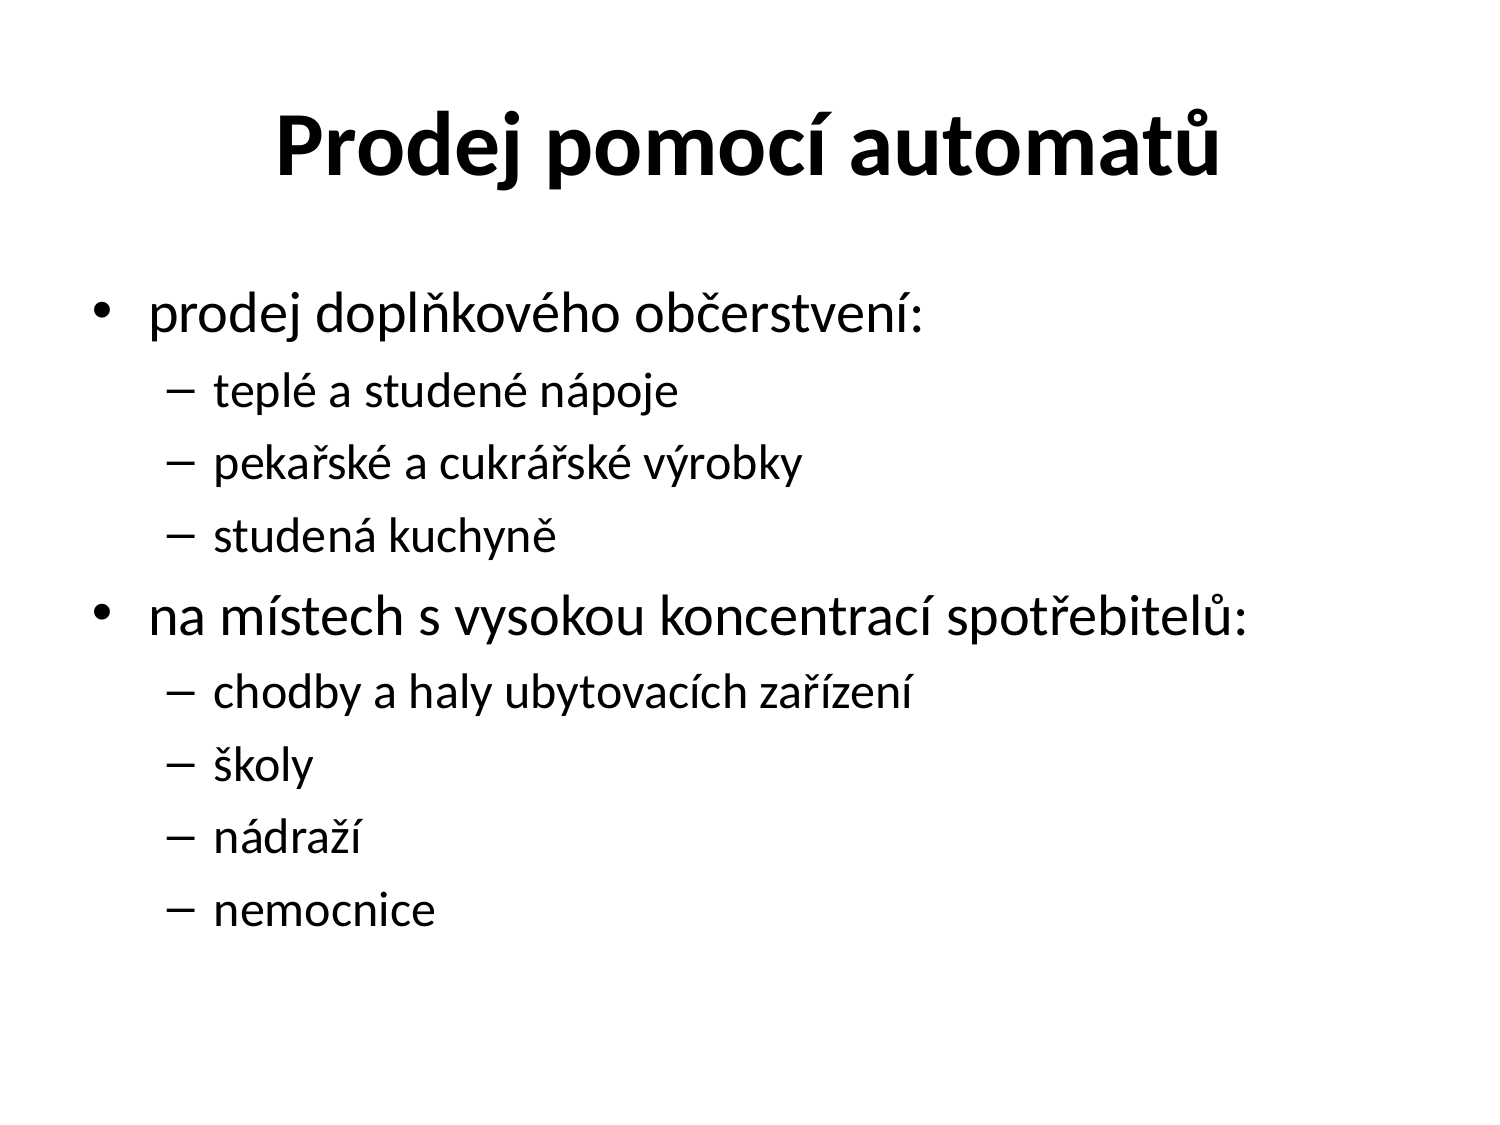

# Prodej pomocí automatů
prodej doplňkového občerstvení:
teplé a studené nápoje
pekařské a cukrářské výrobky
studená kuchyně
na místech s vysokou koncentrací spotřebitelů:
chodby a haly ubytovacích zařízení
školy
nádraží
nemocnice